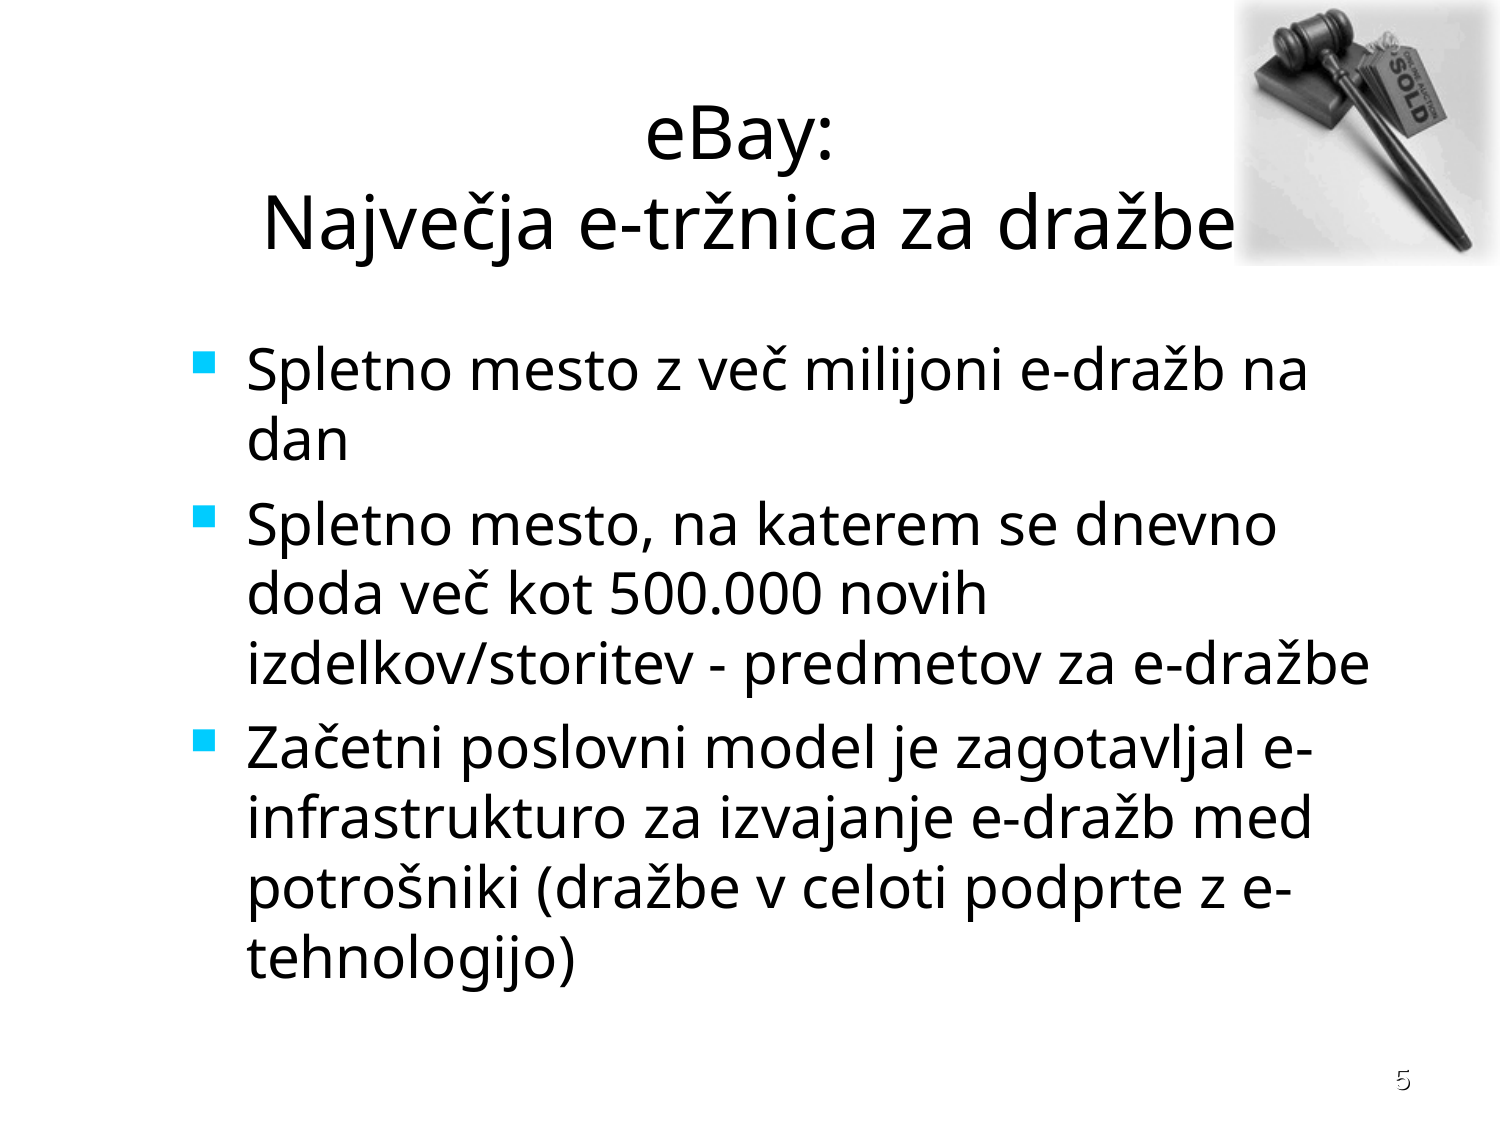

# eBay: Največja e-tržnica za dražbe
Spletno mesto z več milijoni e-dražb na dan
Spletno mesto, na katerem se dnevno doda več kot 500.000 novih izdelkov/storitev - predmetov za e-dražbe
Začetni poslovni model je zagotavljal e-infrastrukturo za izvajanje e-dražb med potrošniki (dražbe v celoti podprte z e-tehnologijo)